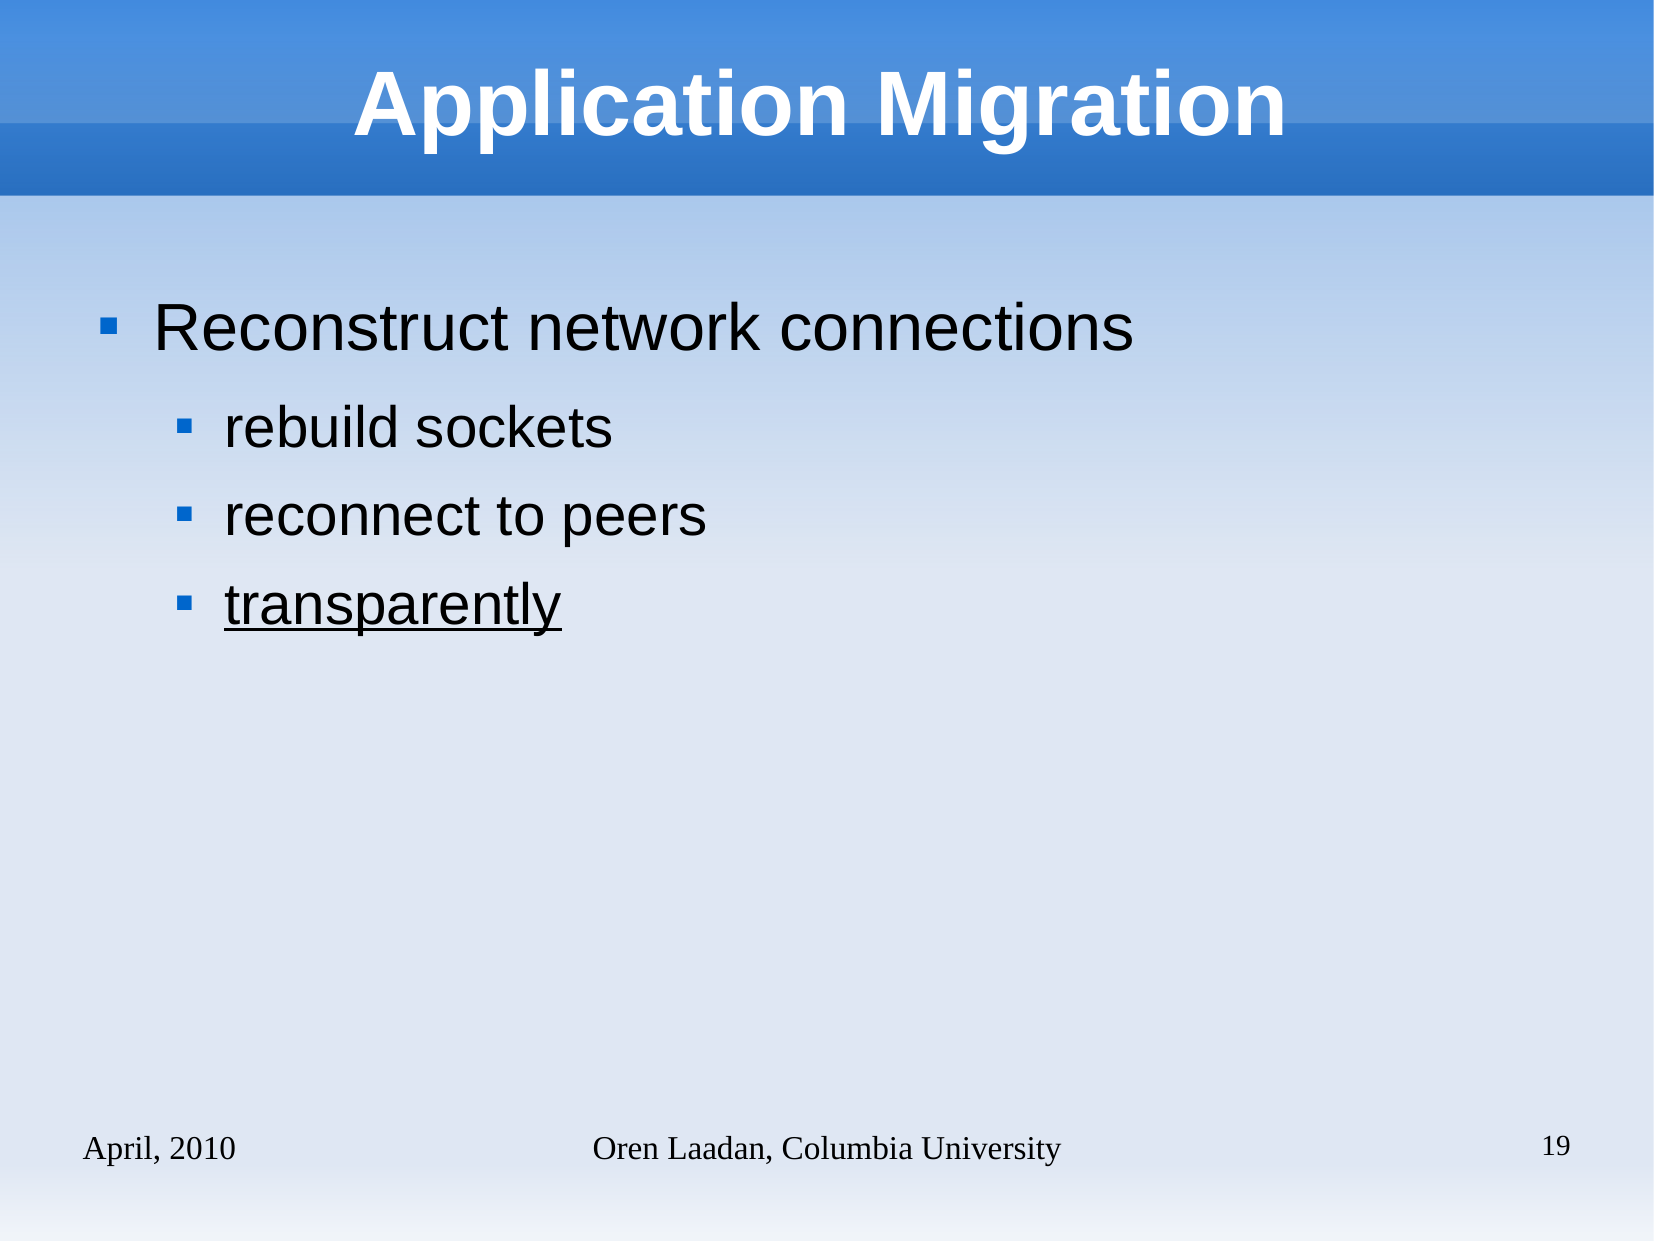

# Application Migration
Reconstruct network connections
rebuild sockets
reconnect to peers
transparently
19